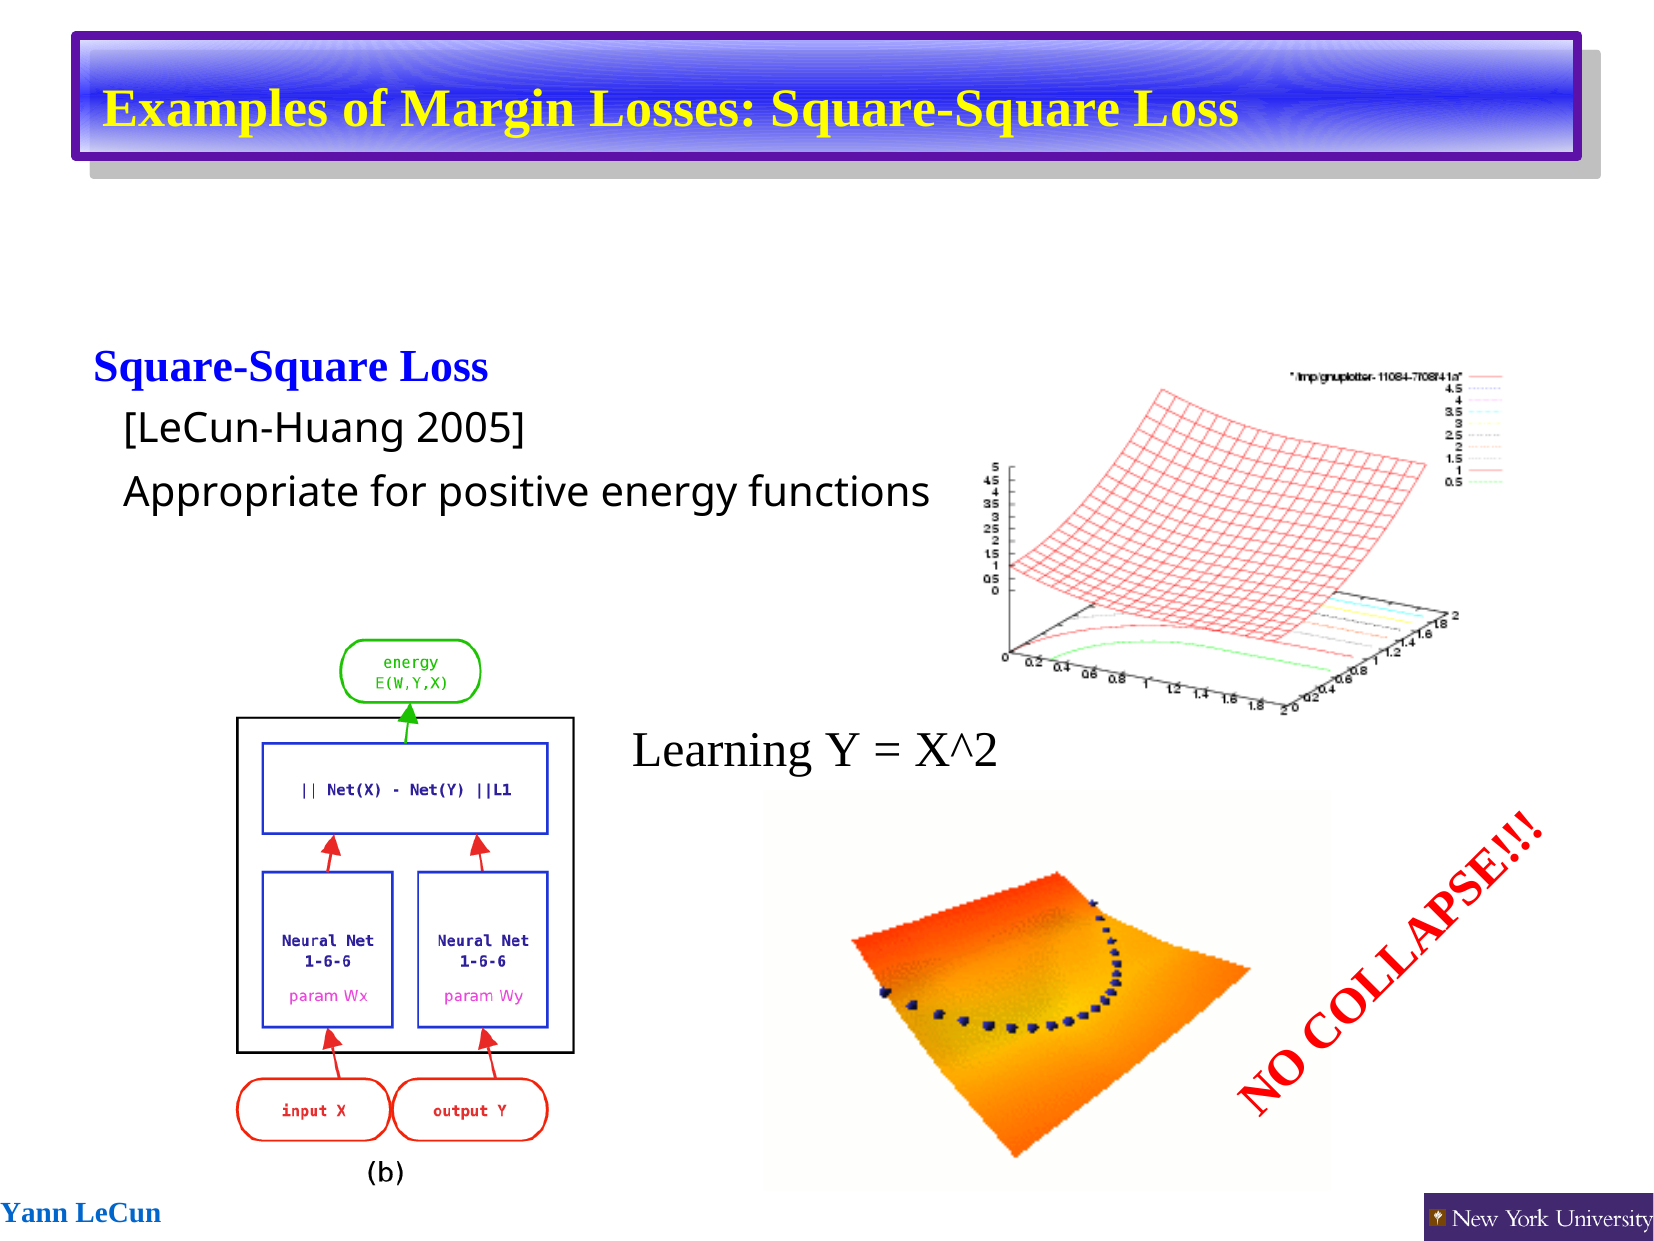

# Examples of Margin Losses: Square-Square Loss
Square-Square Loss
[LeCun-Huang 2005]
Appropriate for positive energy functions
Learning Y = X^2
NO COLLAPSE!!!